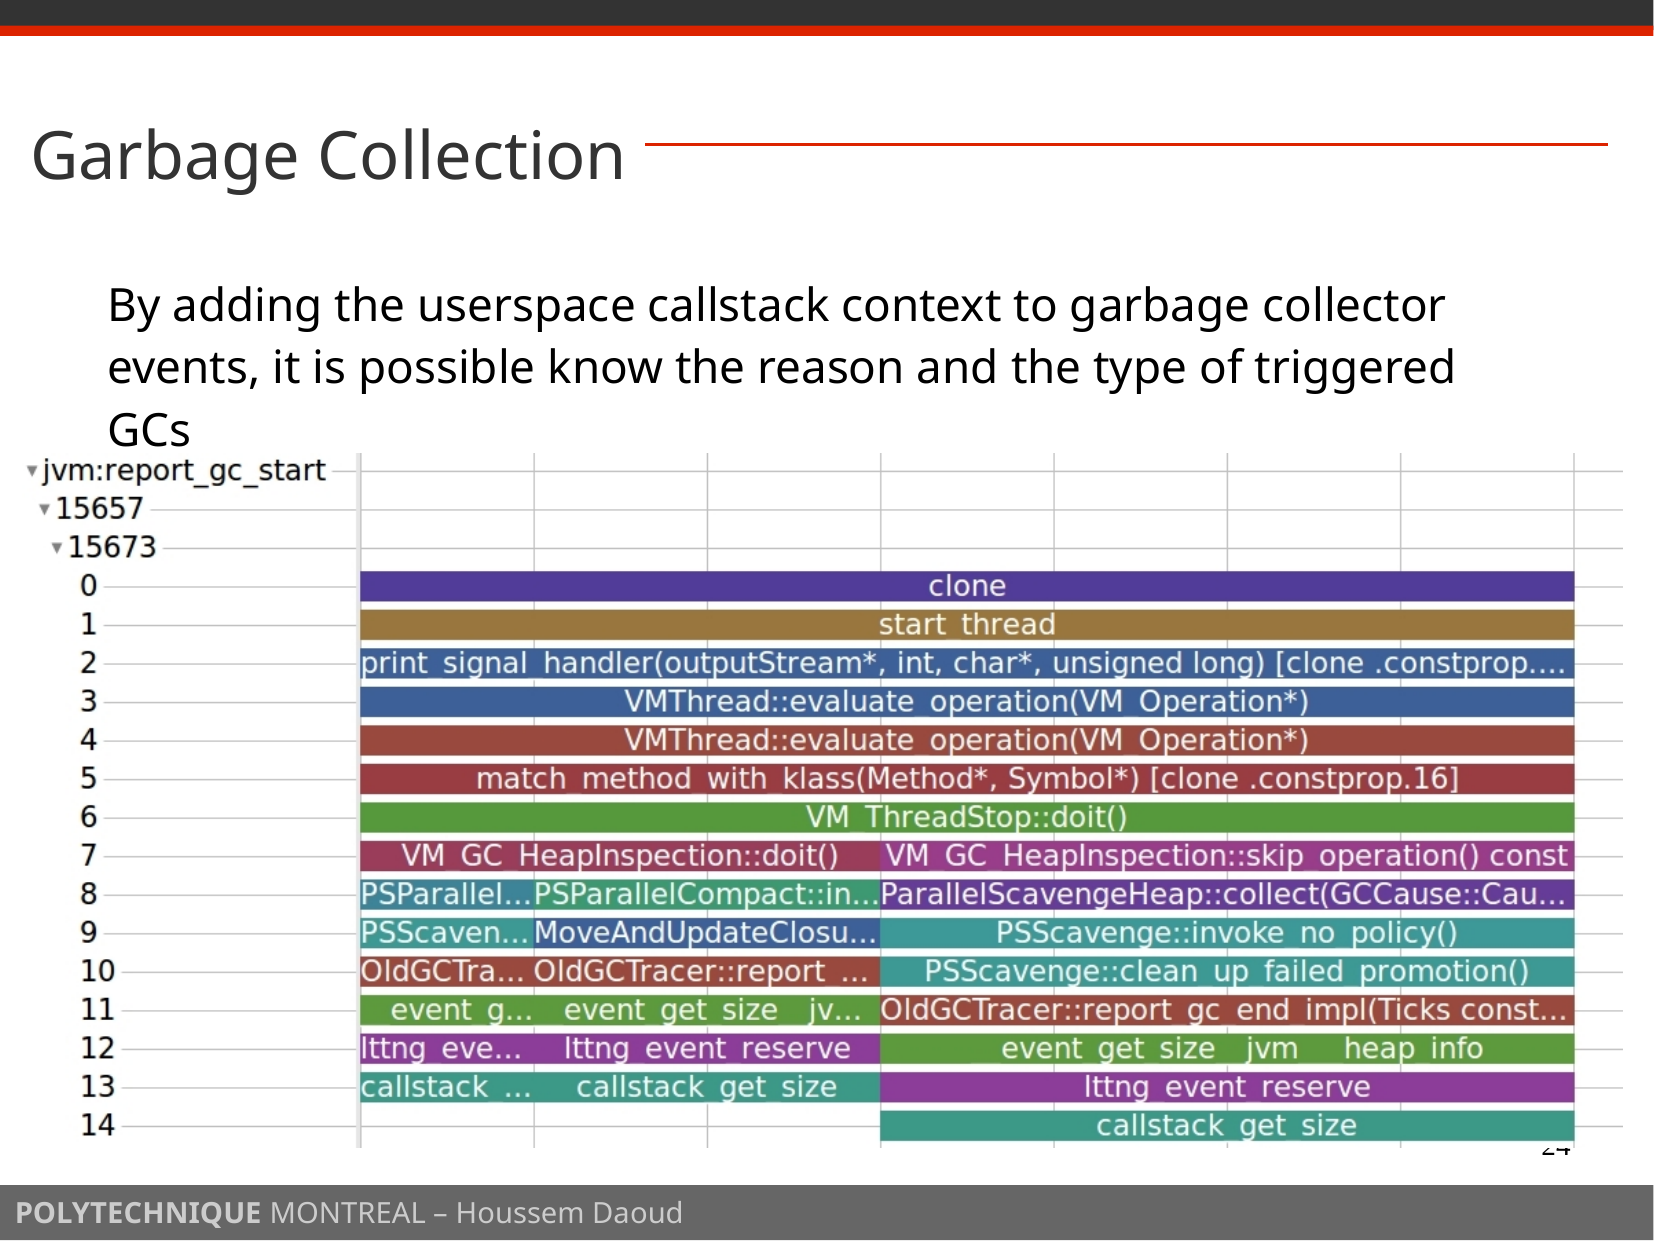

Garbage Collection
By adding the userspace callstack context to garbage collector events, it is possible know the reason and the type of triggered GCs
24
POLYTECHNIQUE MONTREAL – Houssem Daoud